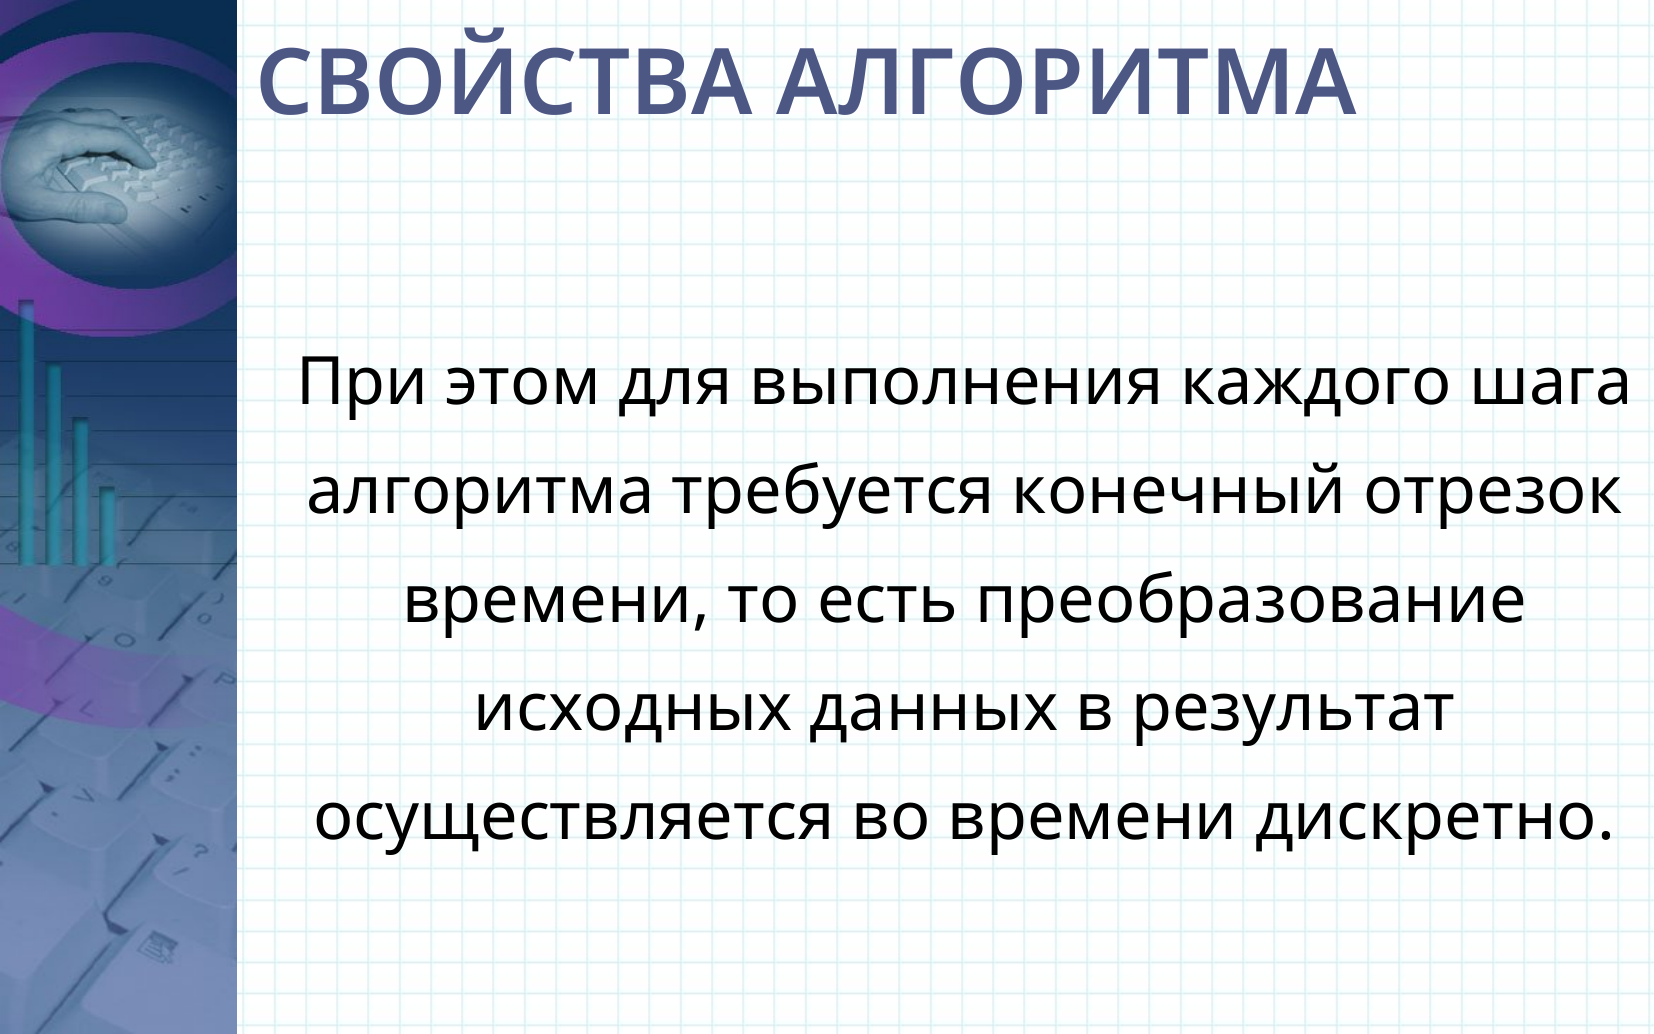

# СВОЙСТВА АЛГОРИТМА
При этом для выполнения каждого шага алгоритма требуется конечный отрезок времени, то есть преобразование исходных данных в результат осуществляется во времени дискретно.